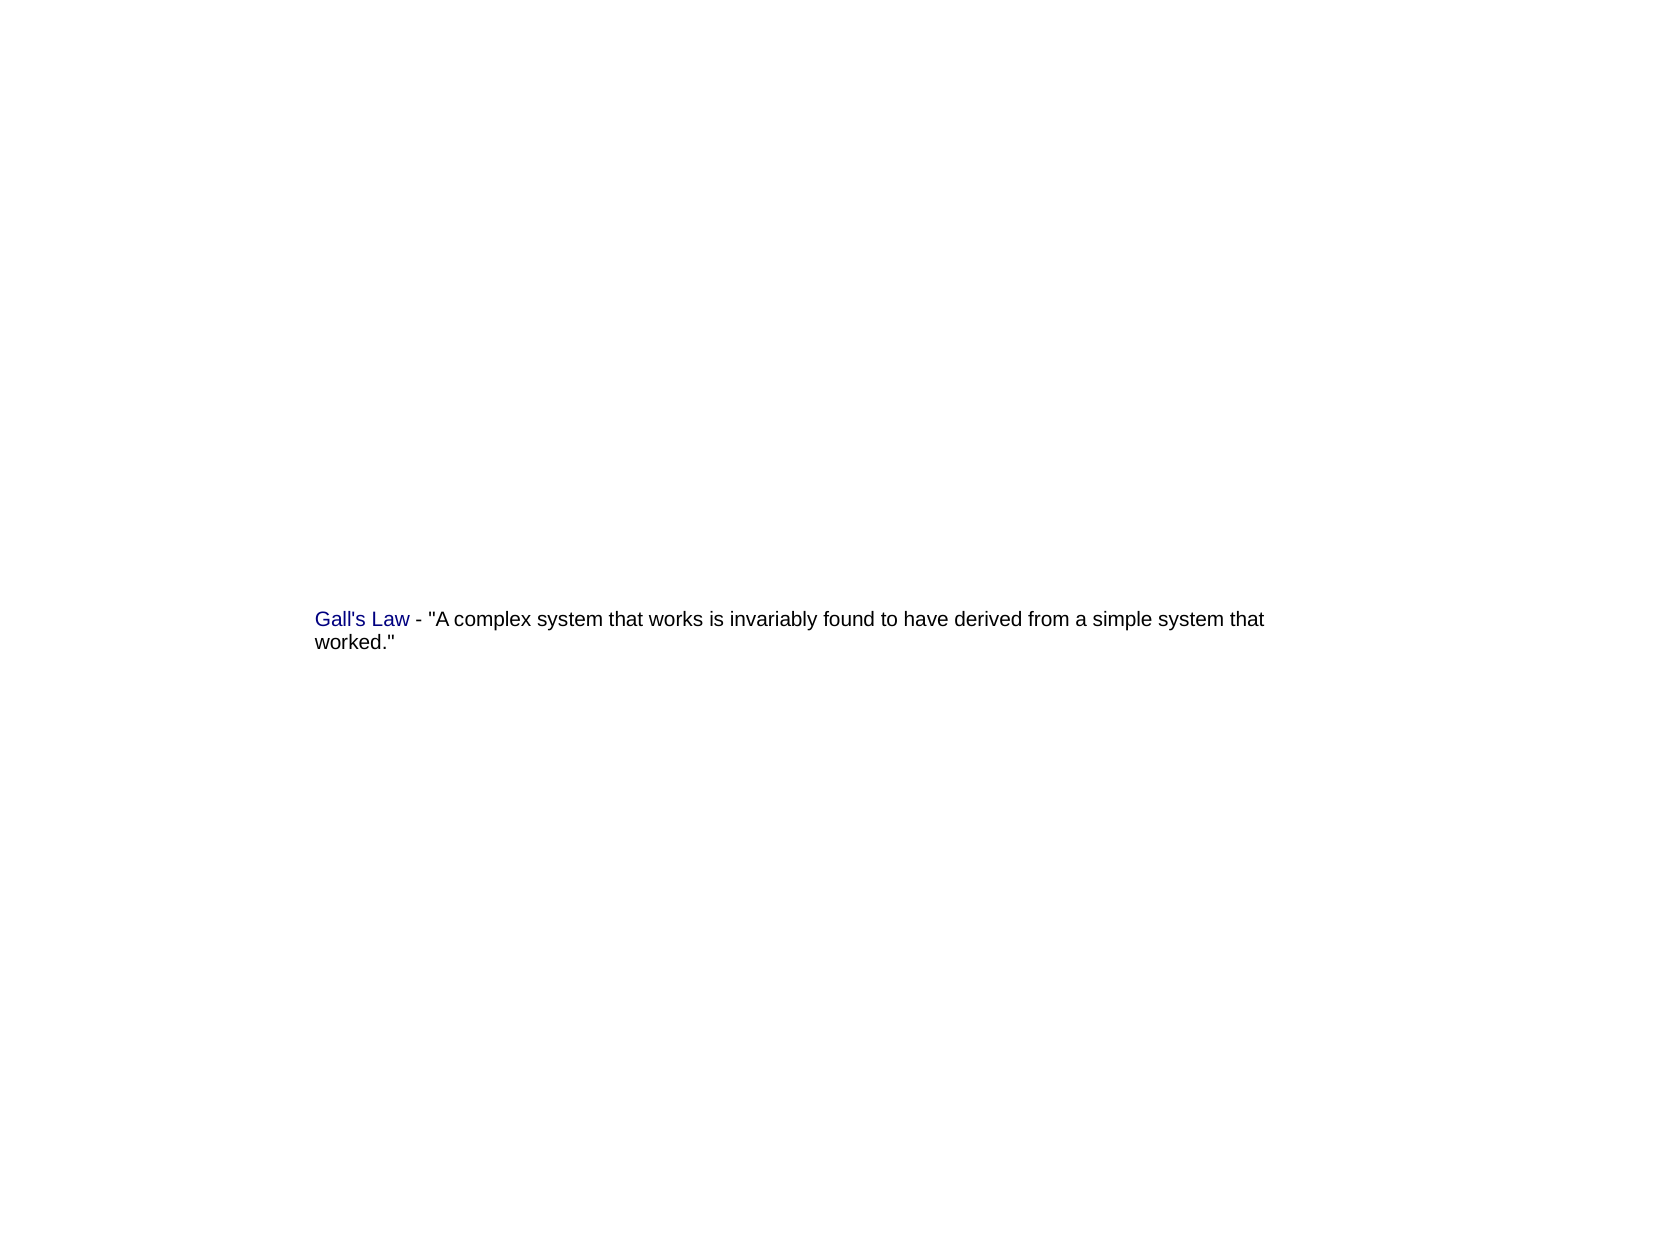

Gall's Law - "A complex system that works is invariably found to have derived from a simple system that worked."